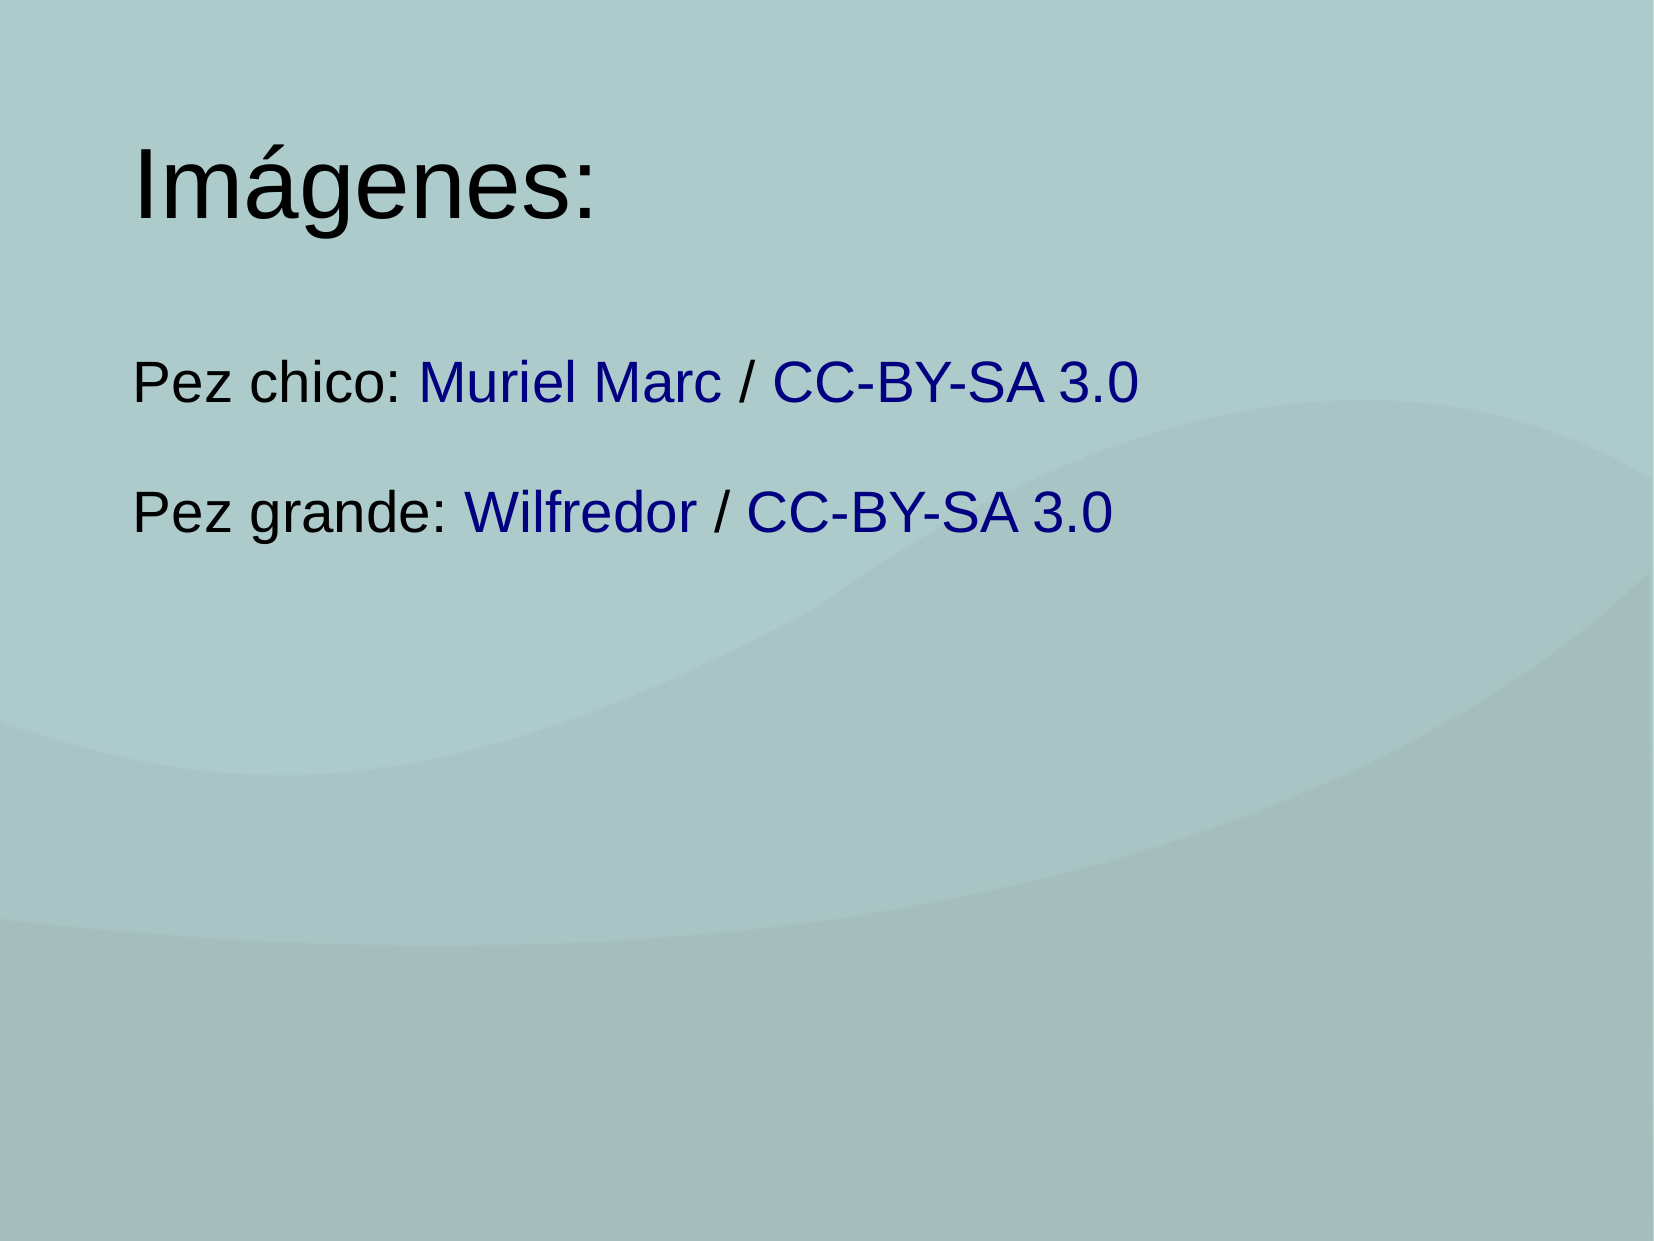

Imágenes:
Pez chico: Muriel Marc / CC-BY-SA 3.0
Pez grande: Wilfredor / CC-BY-SA 3.0